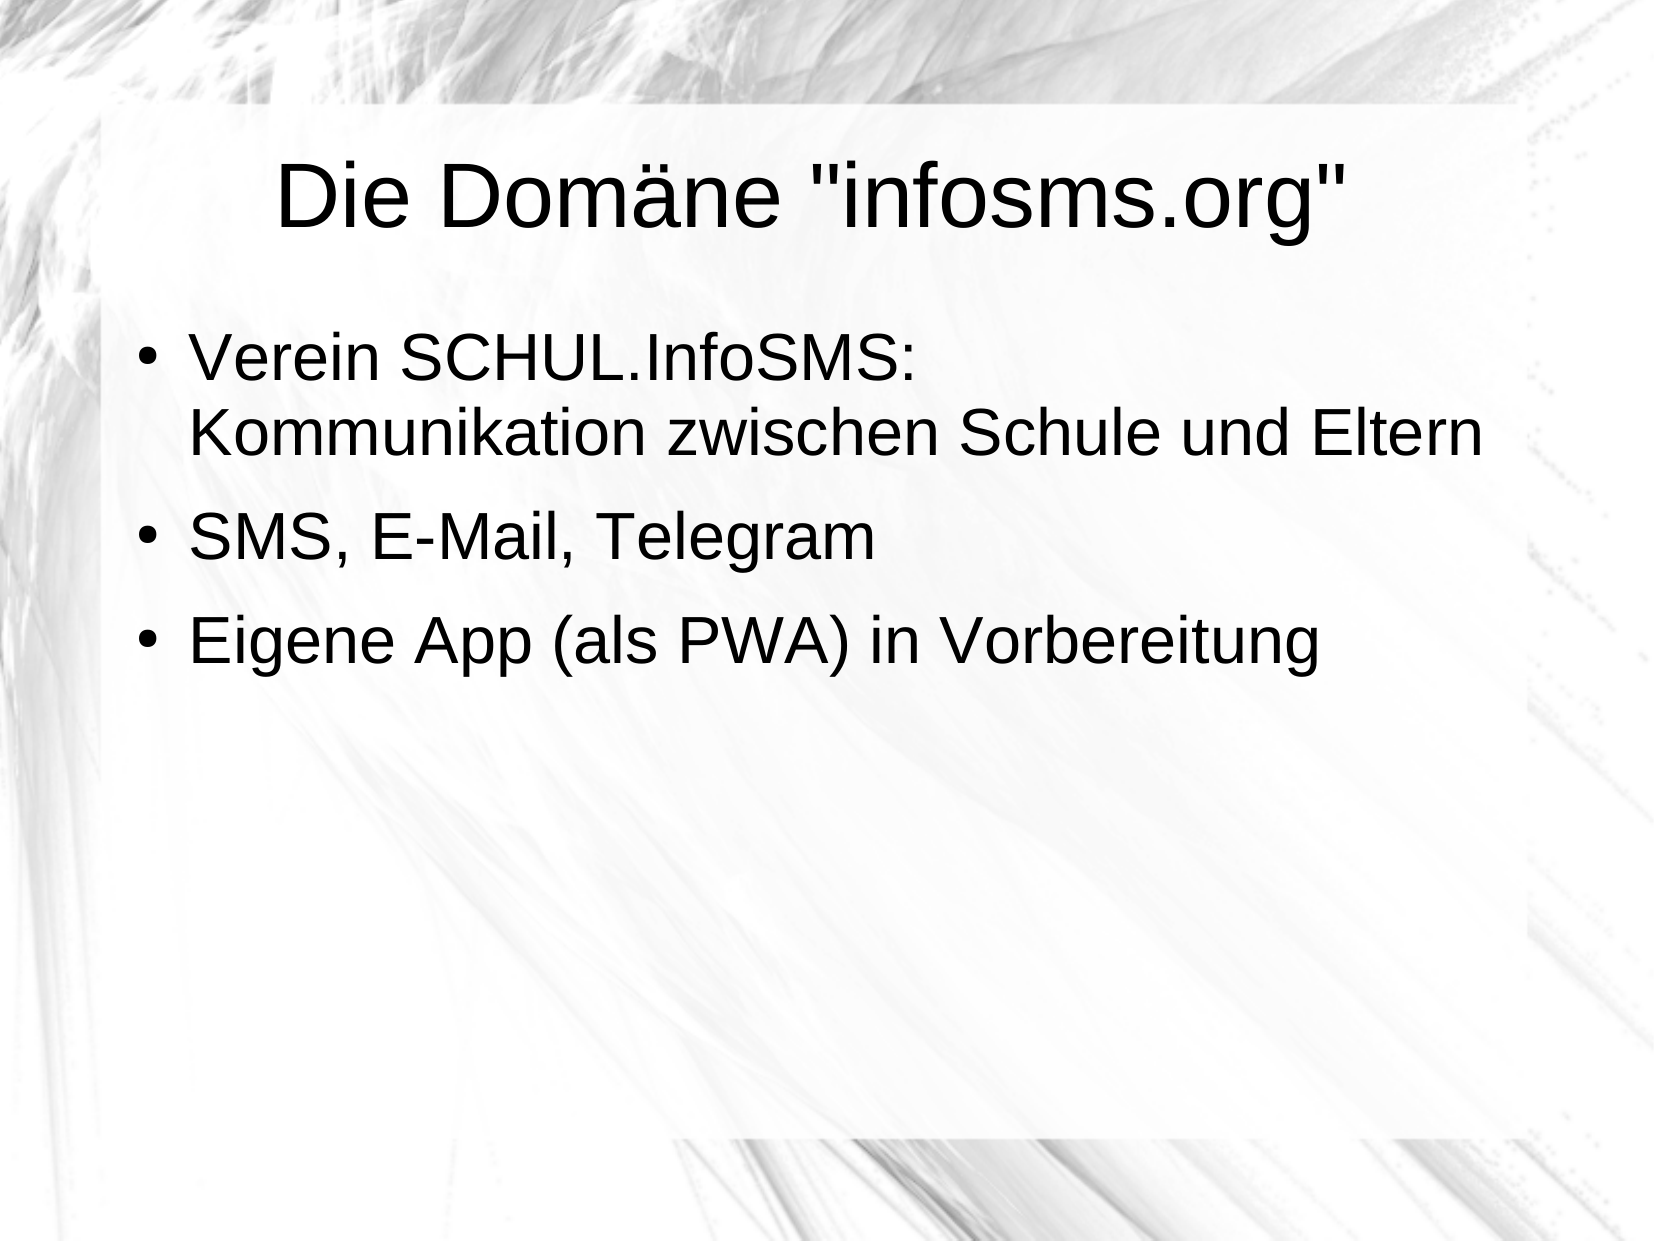

# Die Domäne "infosms.org"
Verein SCHUL.InfoSMS:
Kommunikation zwischen Schule und Eltern
SMS, E-Mail, Telegram
Eigene App (als PWA) in Vorbereitung